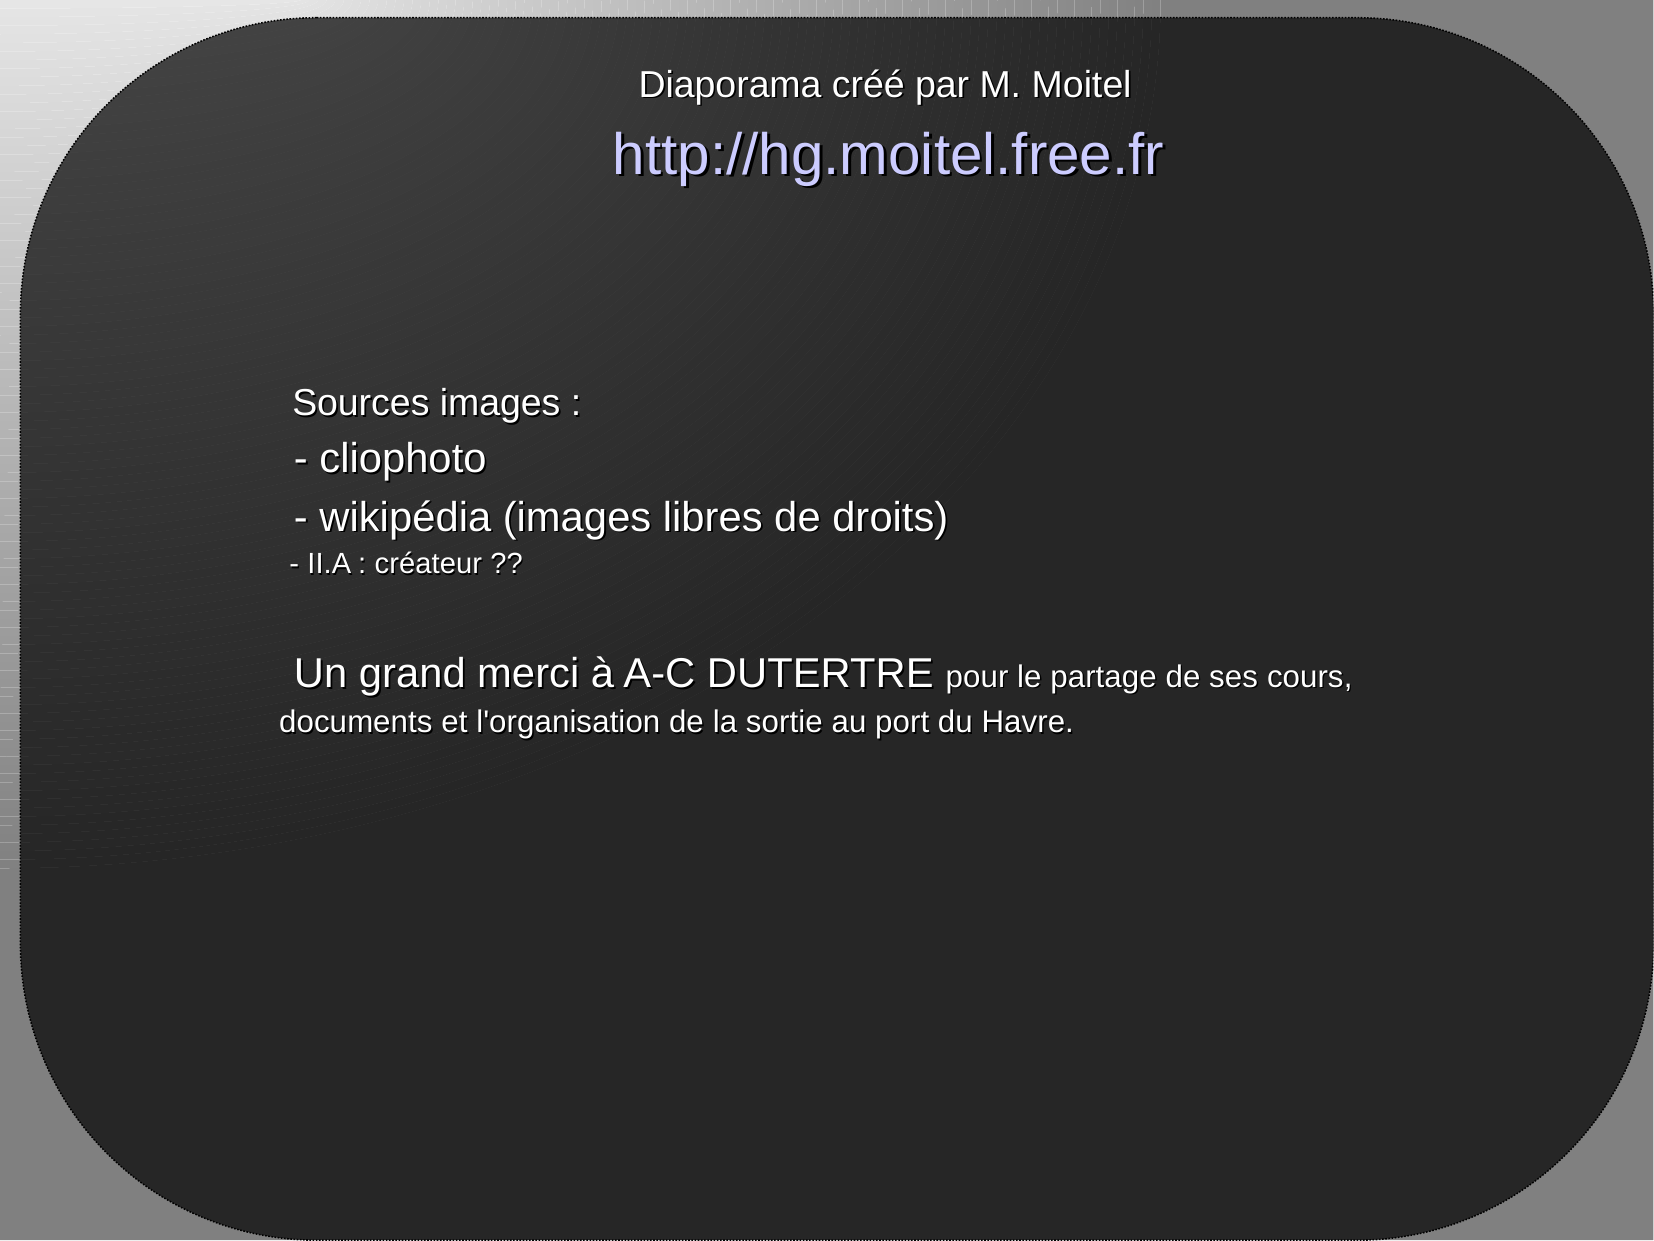

Diaporama créé par M. Moitel
http://hg.moitel.free.fr
Sources images :
- cliophoto
- wikipédia (images libres de droits)
- II.A : créateur ??
Un grand merci à A-C DUTERTRE pour le partage de ses cours, documents et l'organisation de la sortie au port du Havre.